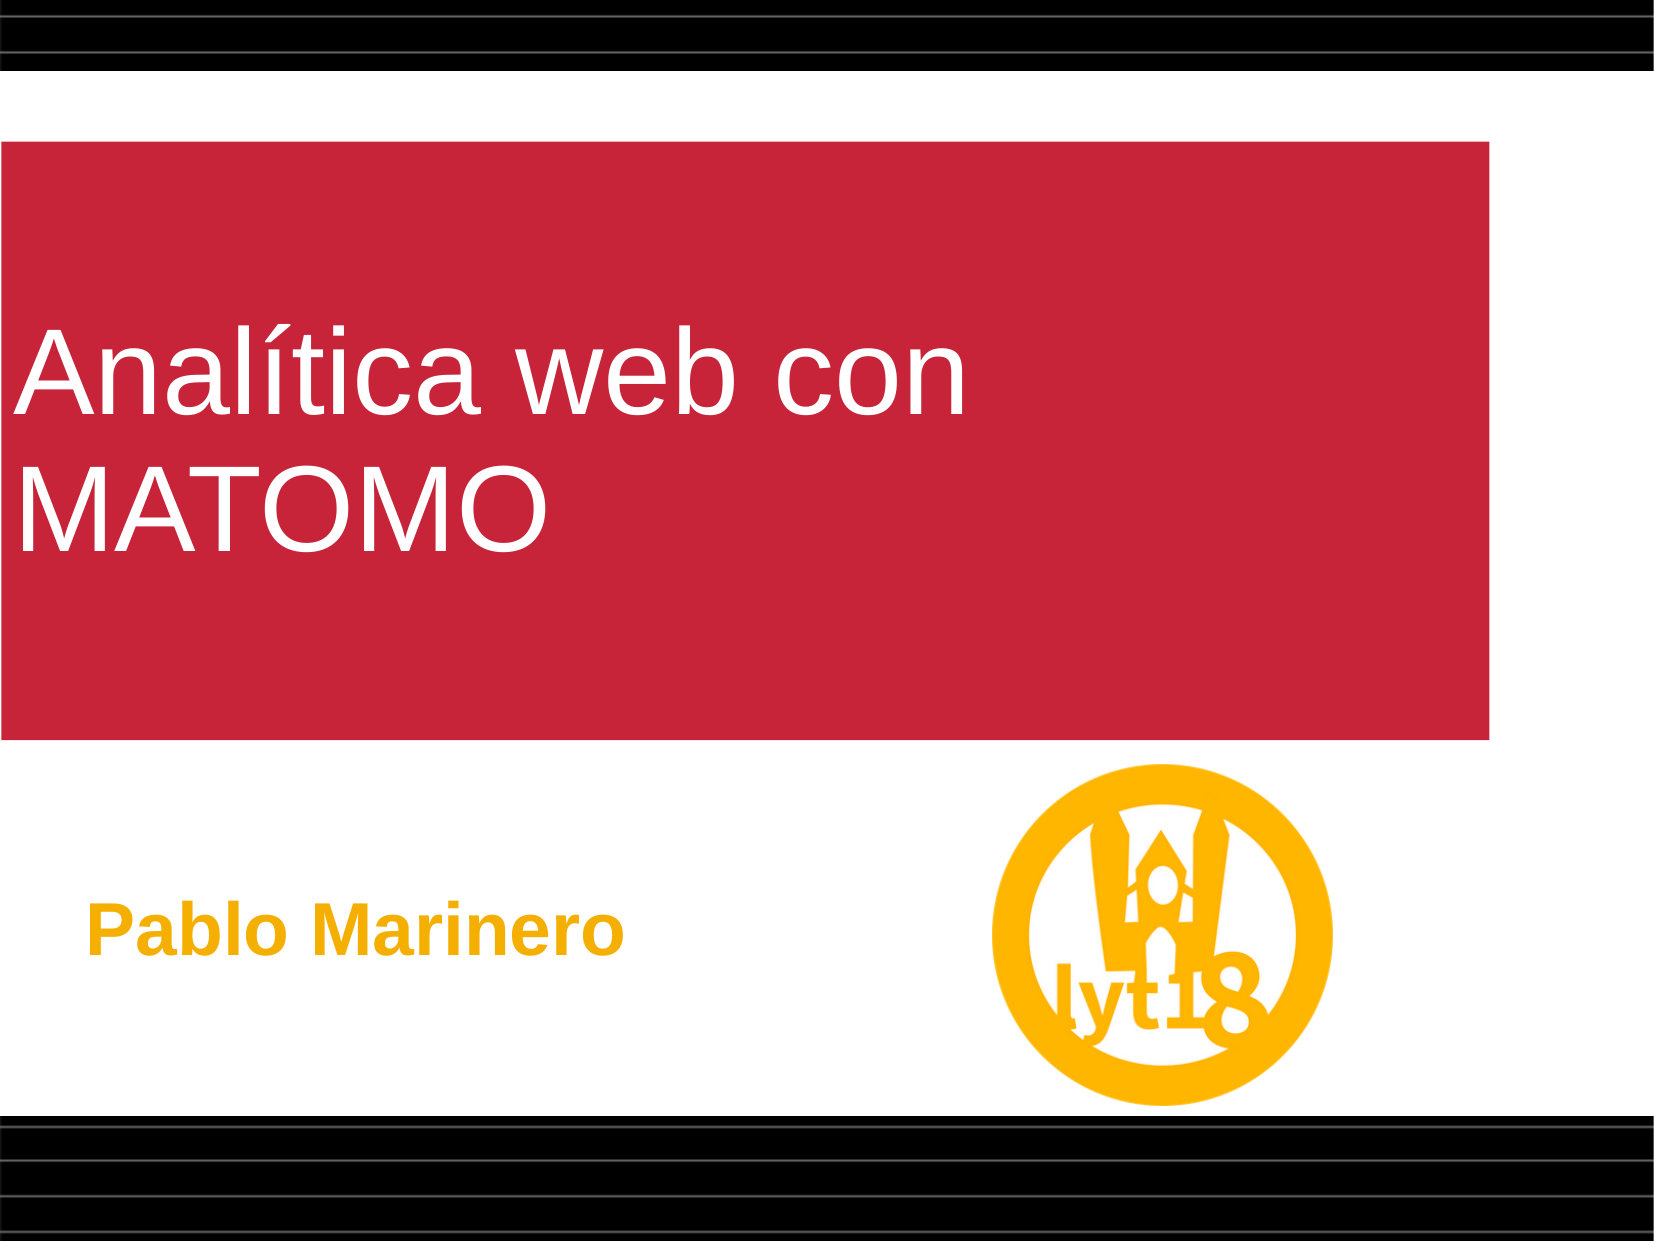

# Analítica web con MATOMO
Pablo Marinero